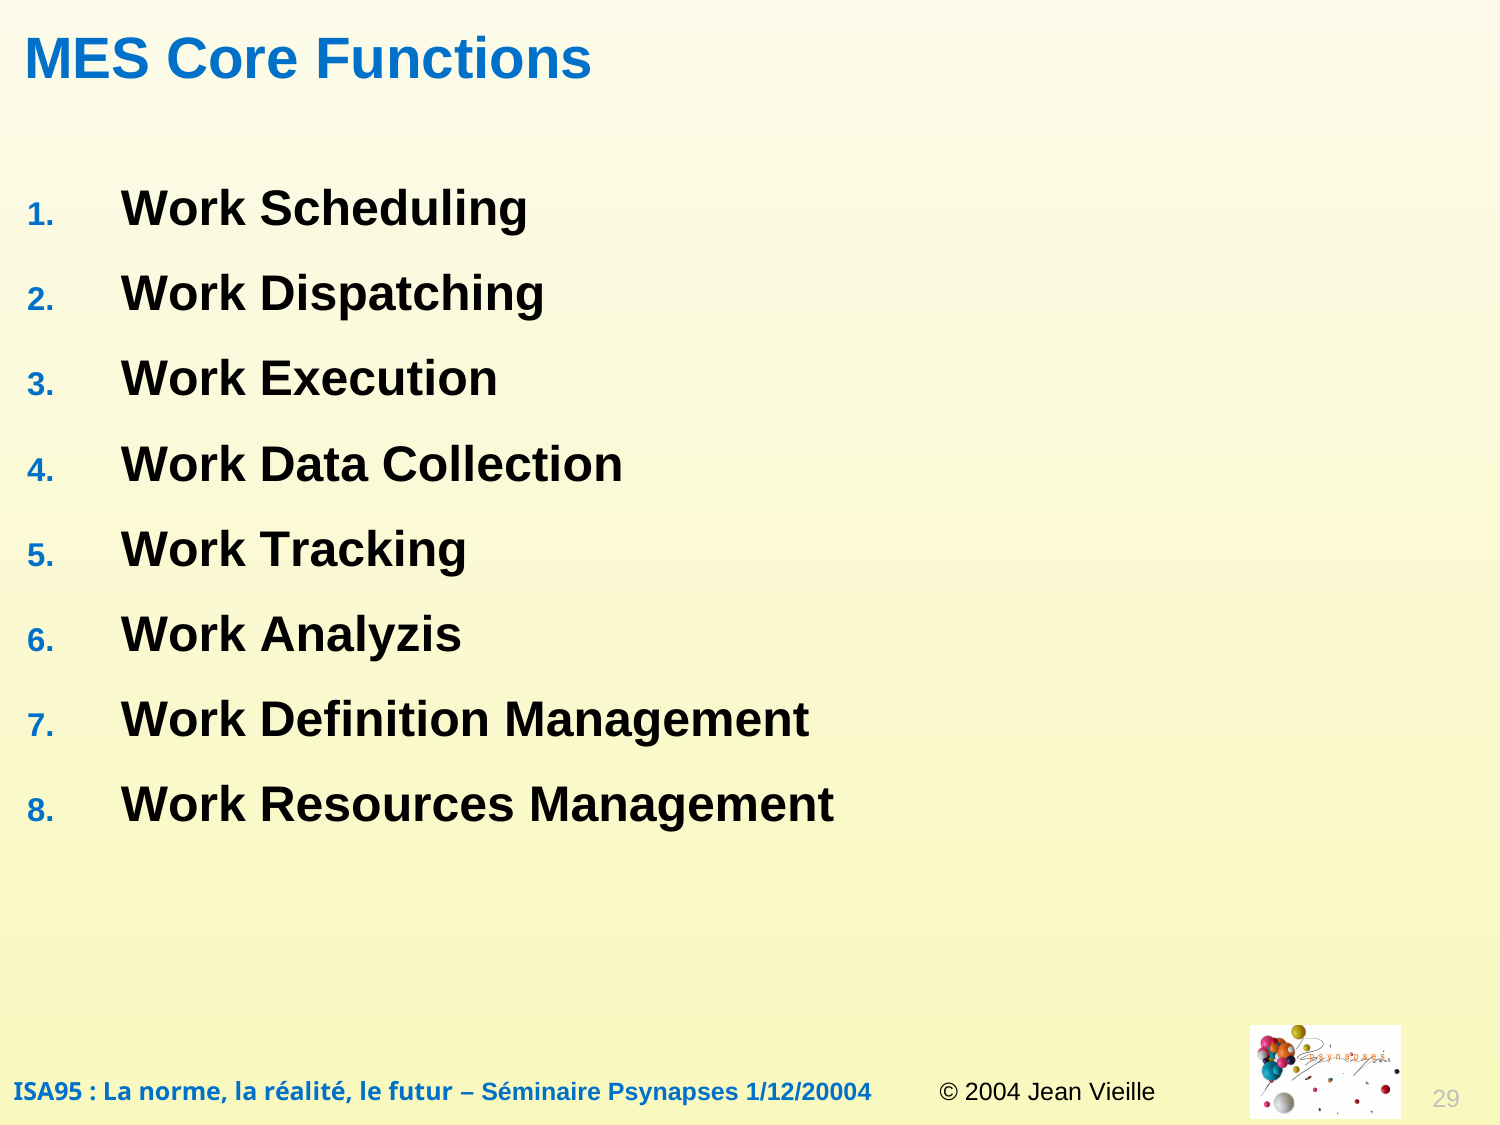

# MES Core Functions
Work Scheduling
Work Dispatching
Work Execution
Work Data Collection
Work Tracking
Work Analyzis
Work Definition Management
Work Resources Management